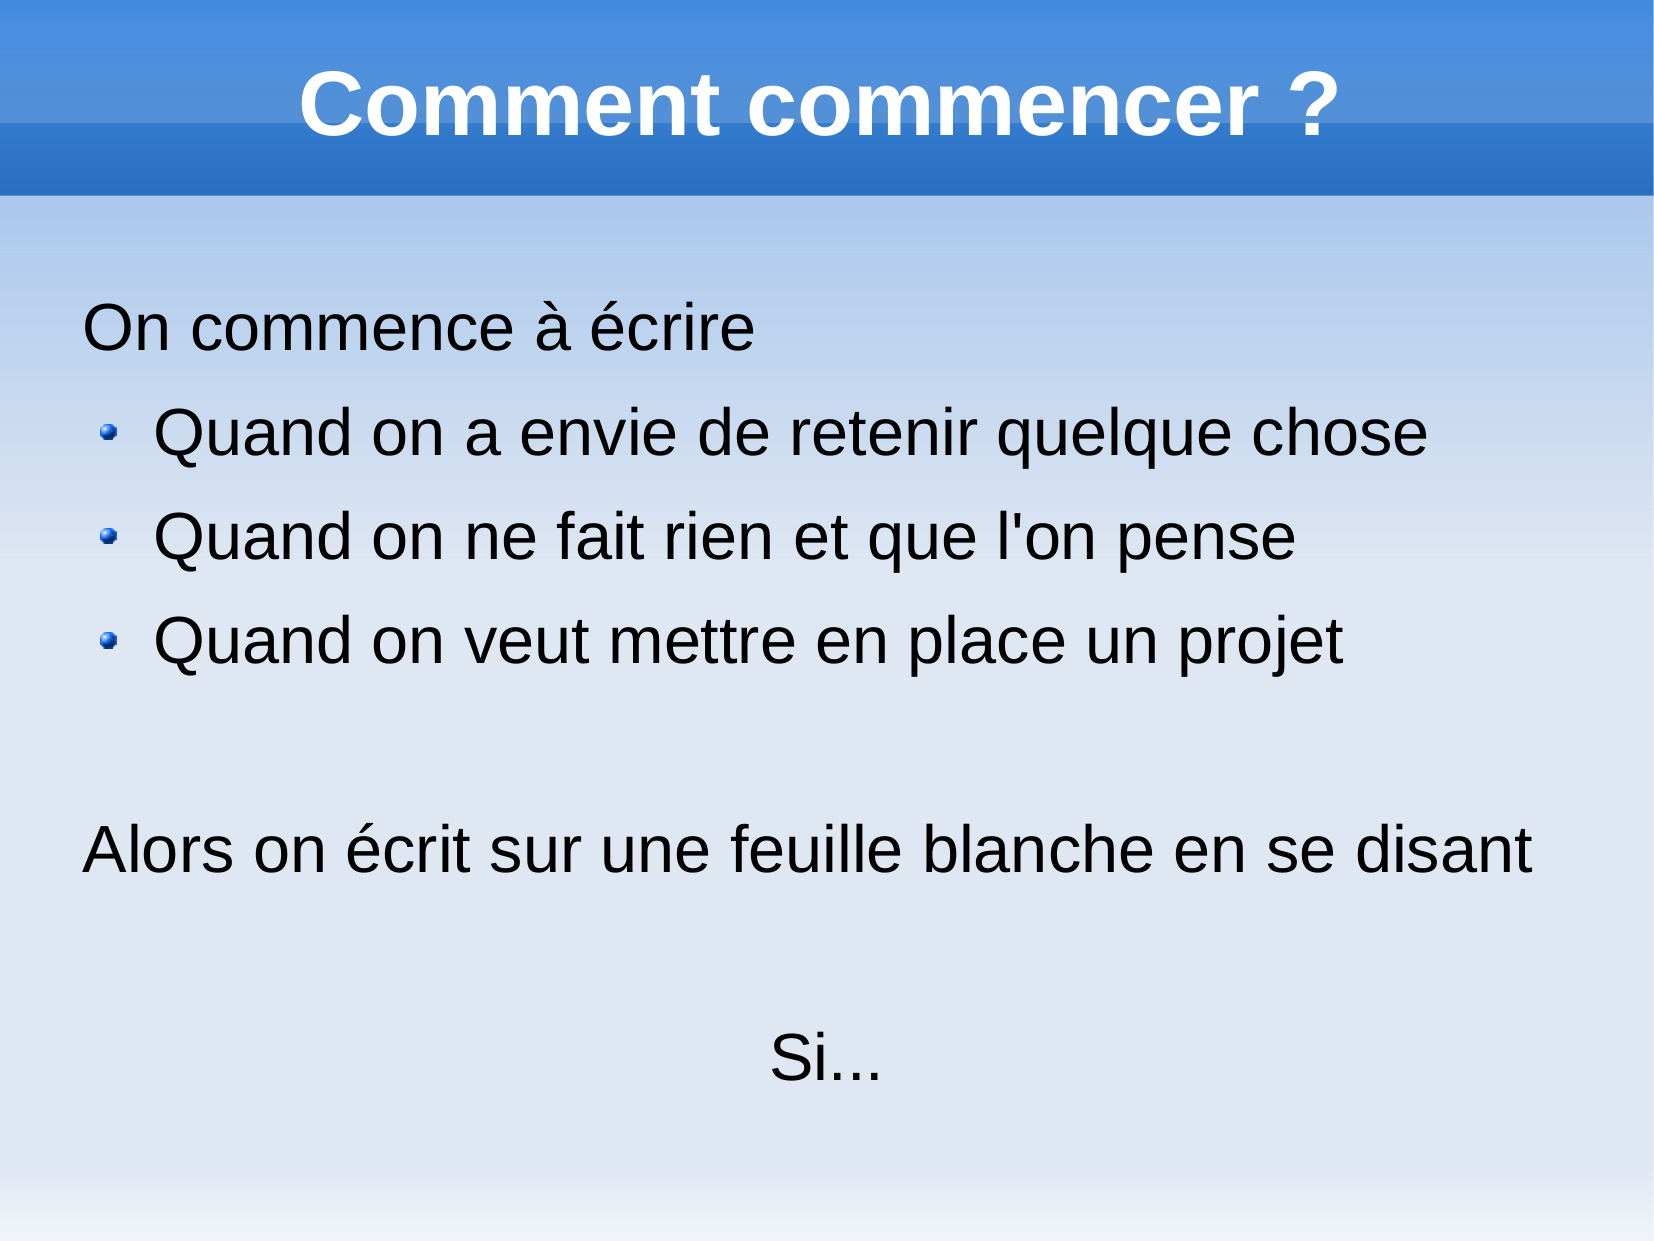

# Comment commencer ?
On commence à écrire
Quand on a envie de retenir quelque chose
Quand on ne fait rien et que l'on pense
Quand on veut mettre en place un projet
Alors on écrit sur une feuille blanche en se disant
Si...